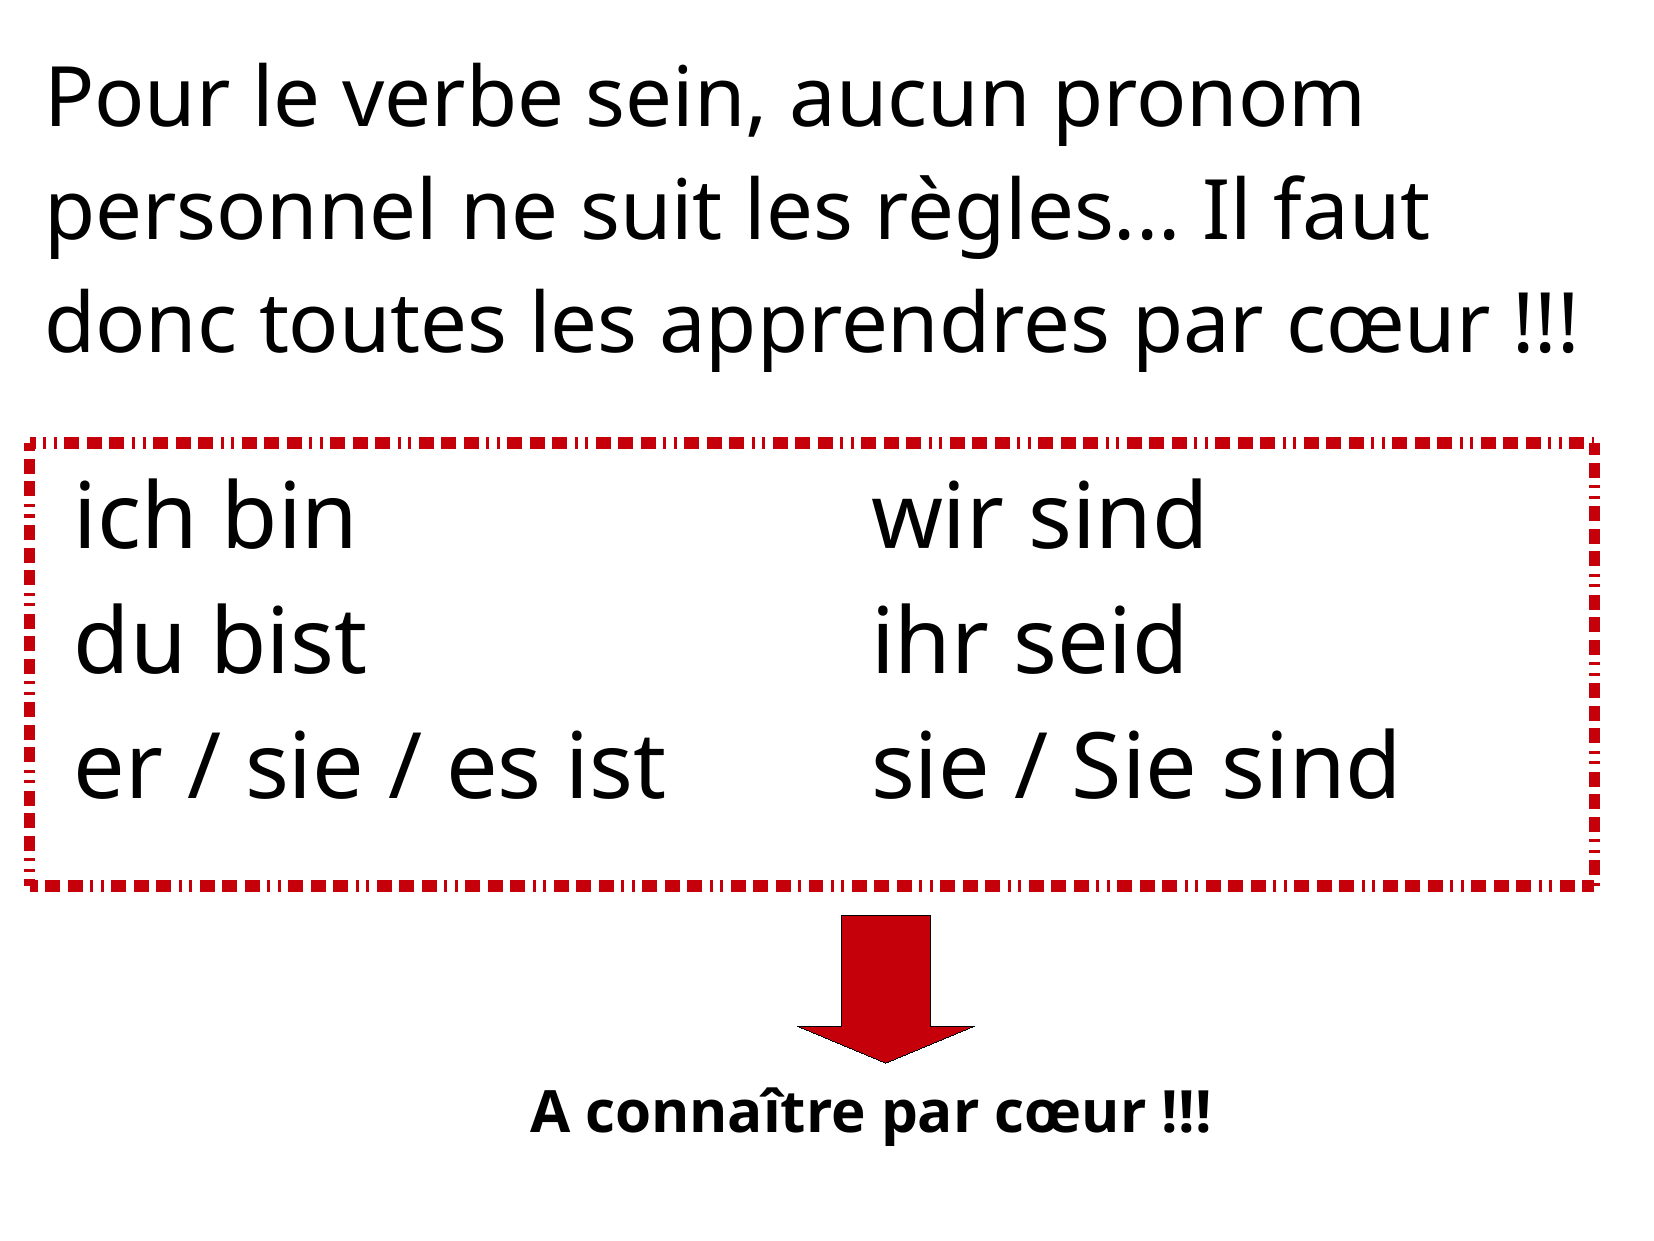

Pour le verbe sein, aucun pronom personnel ne suit les règles... Il faut donc toutes les apprendres par cœur !!!
ich bin
du bist
er / sie / es ist
wir sind
ihr seid
sie / Sie sind
A connaître par cœur !!!